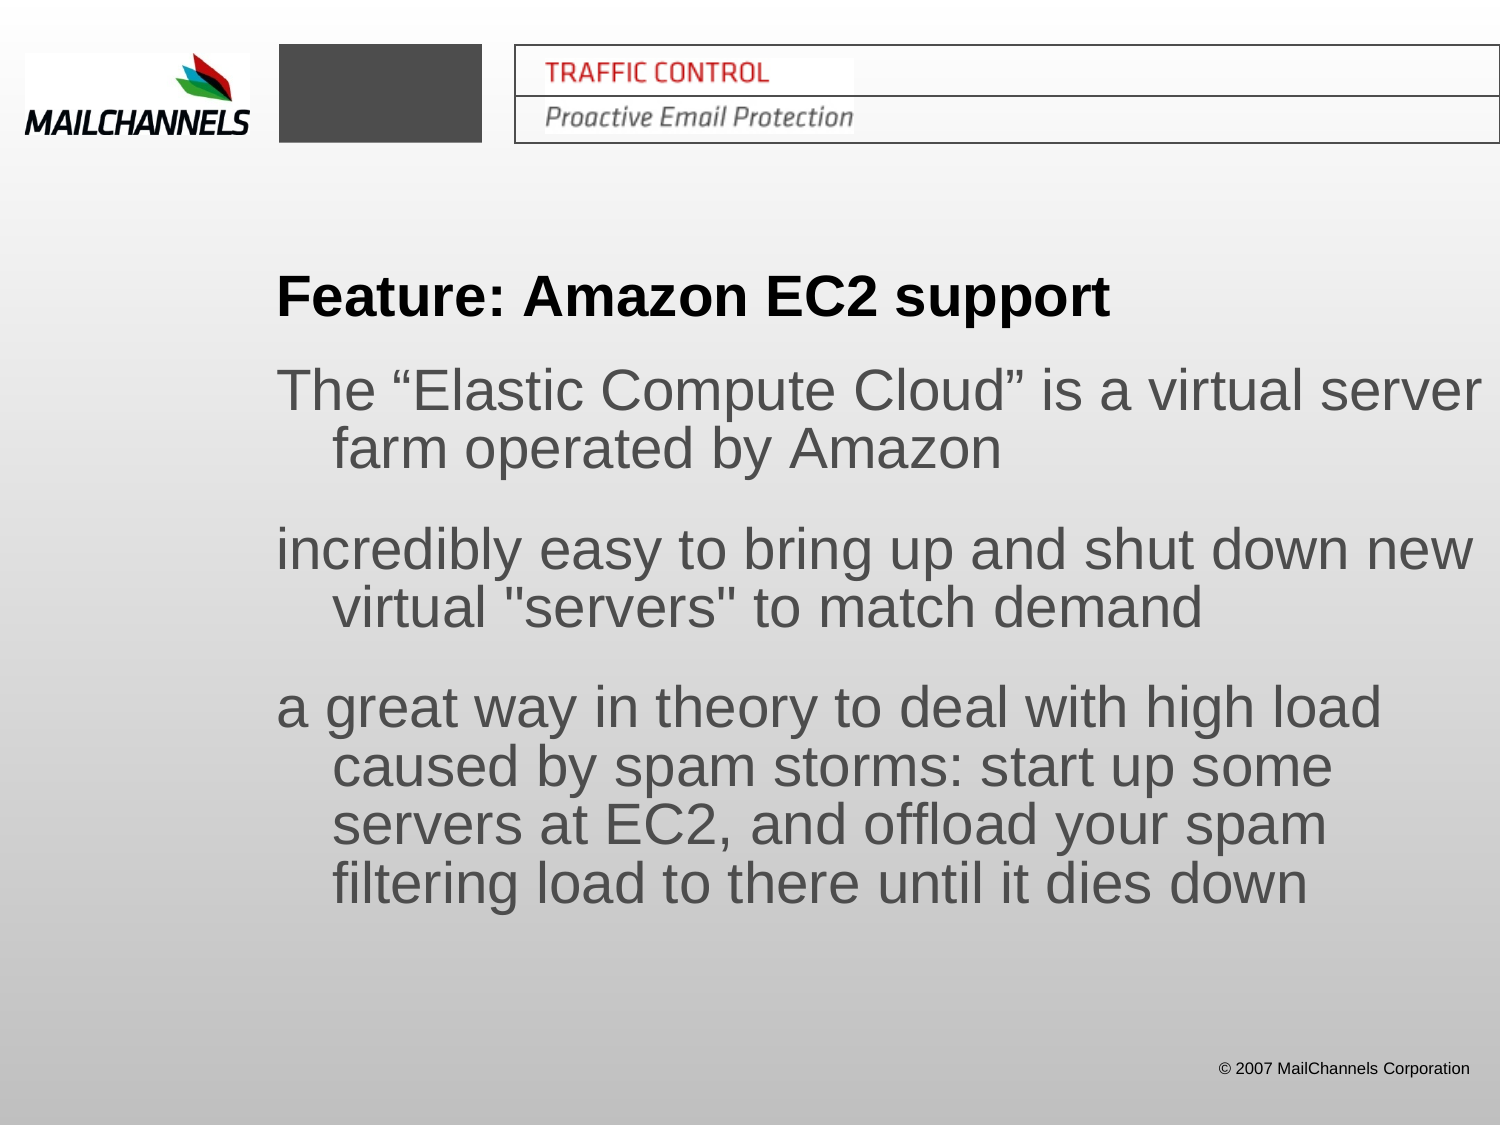

# Feature: Amazon EC2 support
The “Elastic Compute Cloud” is a virtual server farm operated by Amazon
incredibly easy to bring up and shut down new virtual "servers" to match demand
a great way in theory to deal with high load caused by spam storms: start up some servers at EC2, and offload your spam filtering load to there until it dies down